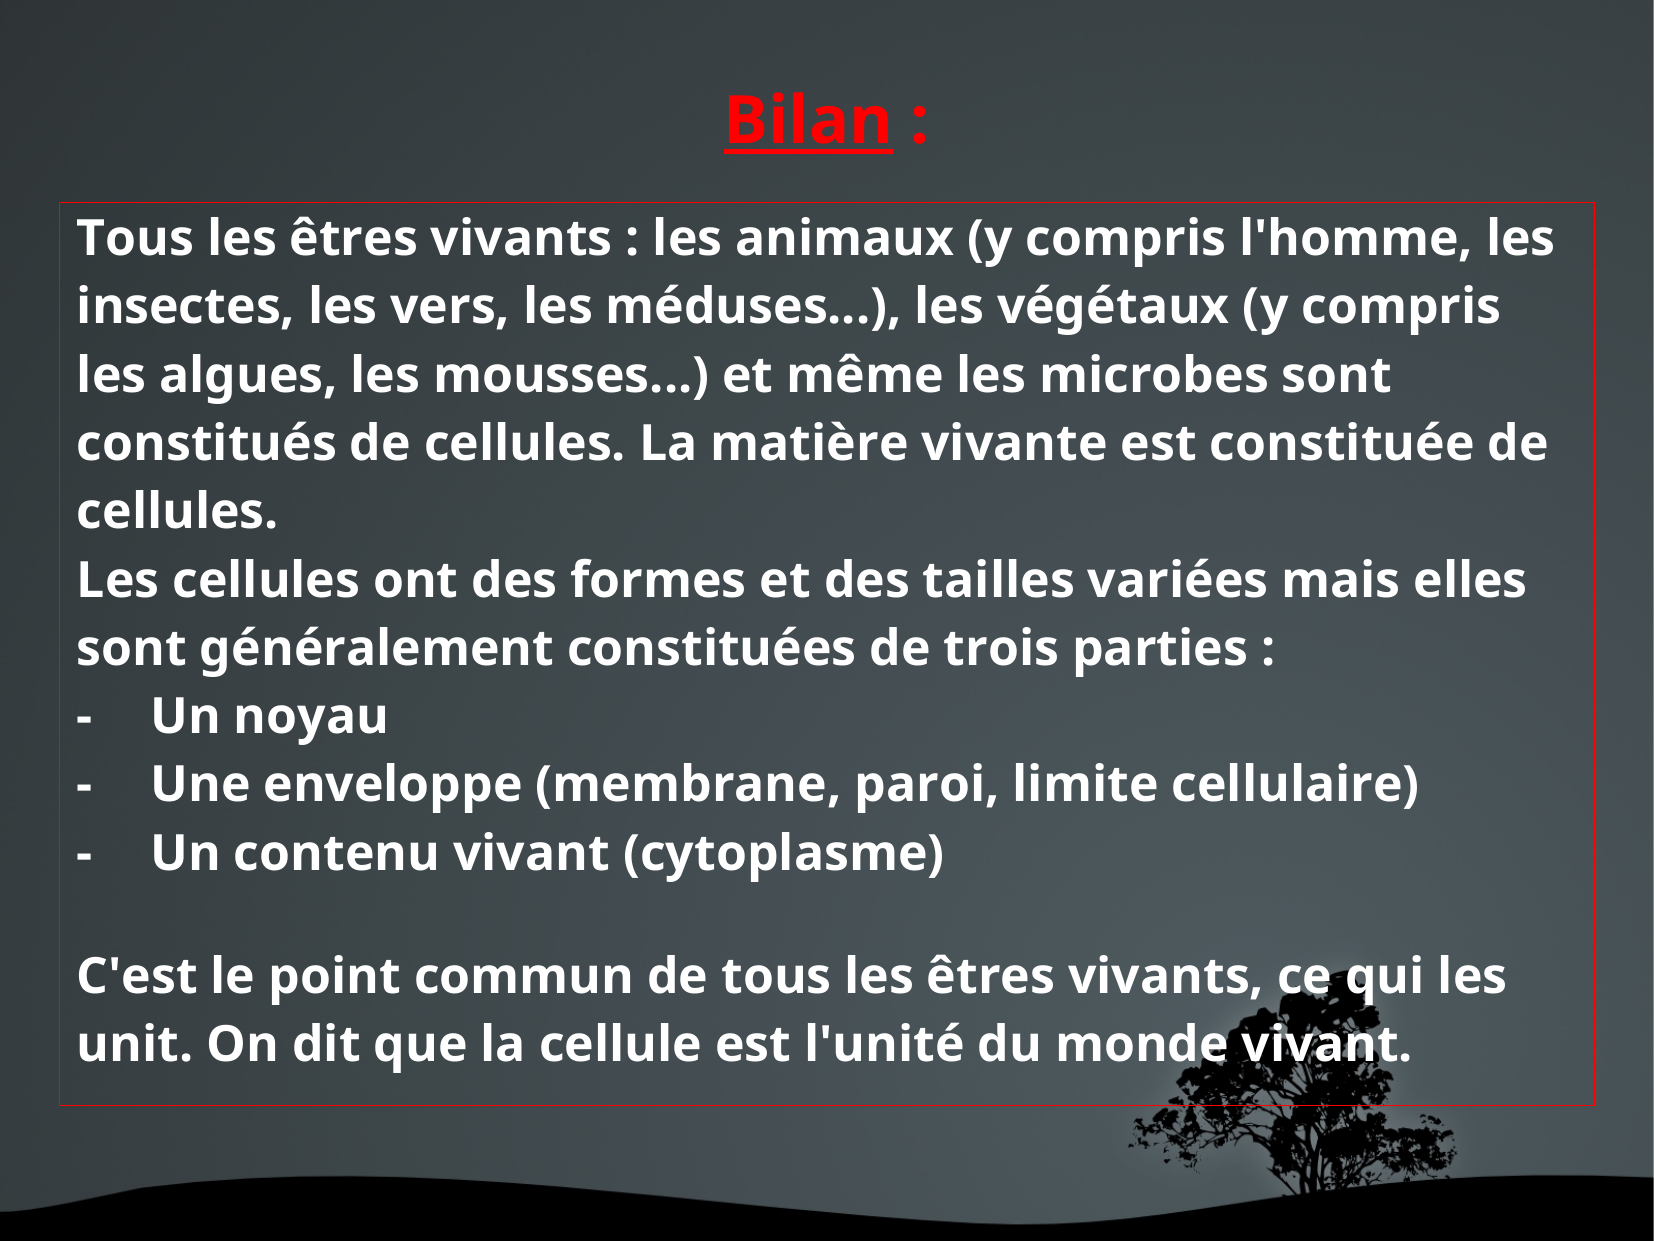

# Bilan :
Tous les êtres vivants : les animaux (y compris l'homme, les insectes, les vers, les méduses...), les végétaux (y compris les algues, les mousses...) et même les microbes sont constitués de cellules. La matière vivante est constituée de cellules.
Les cellules ont des formes et des tailles variées mais elles sont généralement constituées de trois parties :
-	Un noyau
-	Une enveloppe (membrane, paroi, limite cellulaire)
-	Un contenu vivant (cytoplasme)
C'est le point commun de tous les êtres vivants, ce qui les unit. On dit que la cellule est l'unité du monde vivant.